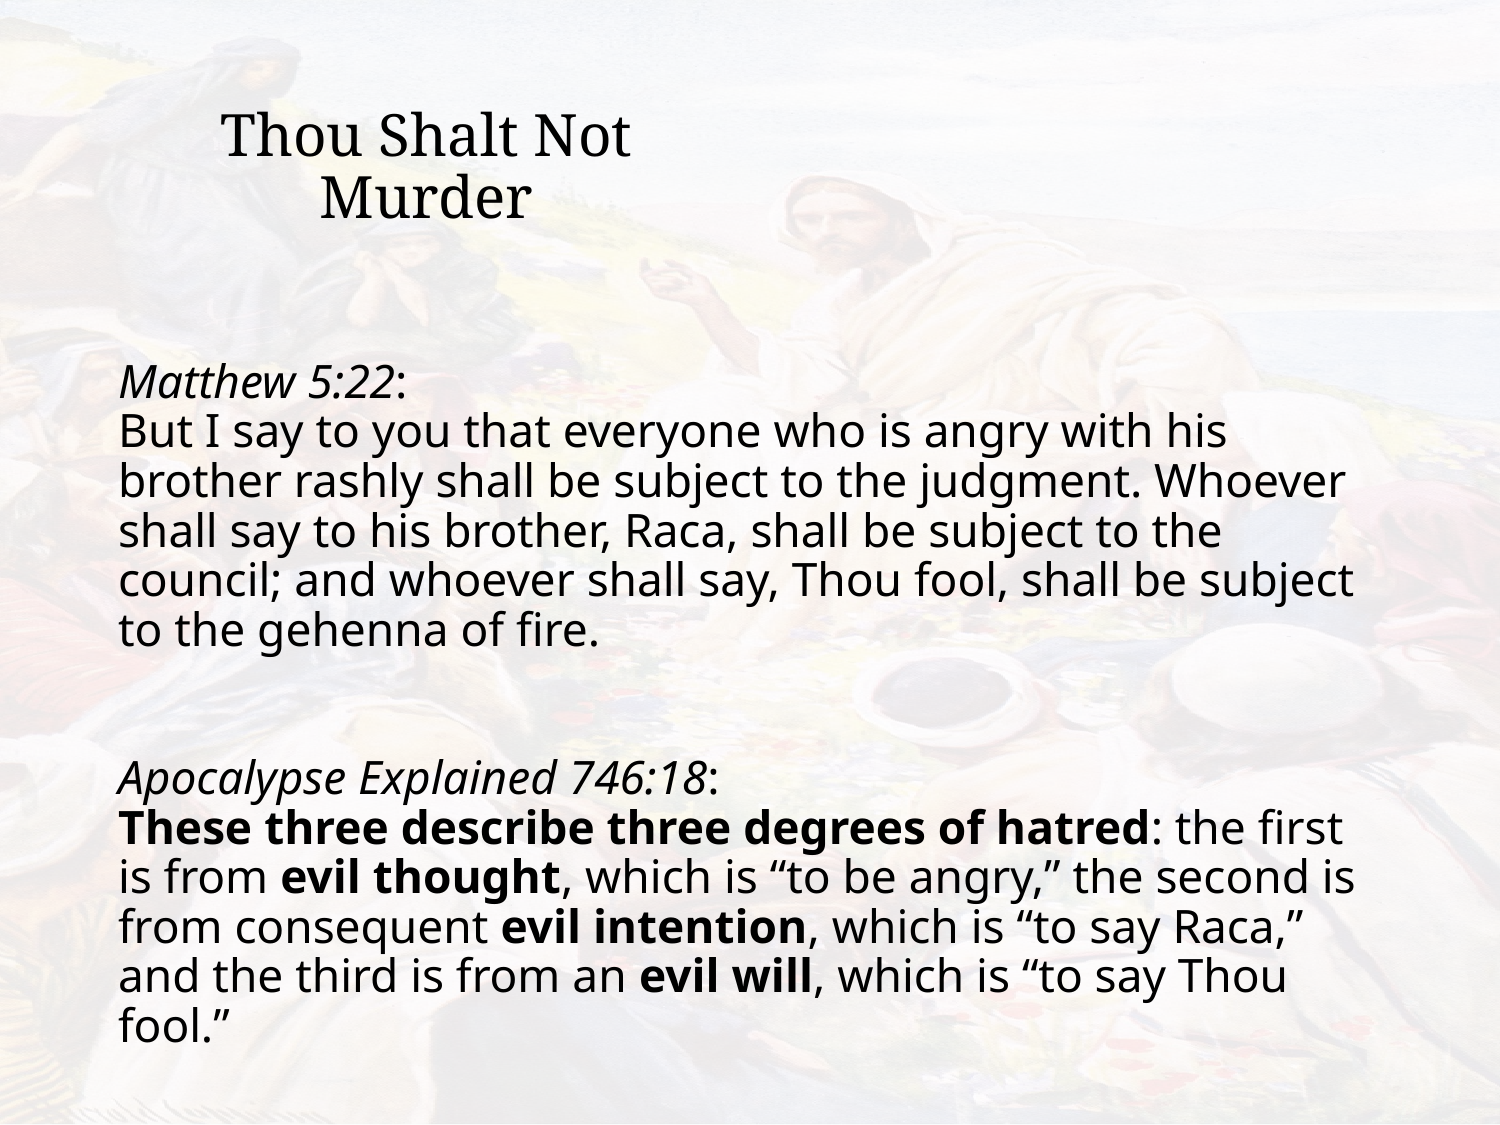

# Thou Shalt Not Murder
Matthew 5:22:
But I say to you that everyone who is angry with his brother rashly shall be subject to the judgment. Whoever shall say to his brother, Raca, shall be subject to the council; and whoever shall say, Thou fool, shall be subject to the gehenna of fire.
Apocalypse Explained 746:18:
These three describe three degrees of hatred: the first is from evil thought, which is “to be angry,” the second is from consequent evil intention, which is “to say Raca,” and the third is from an evil will, which is “to say Thou fool.”